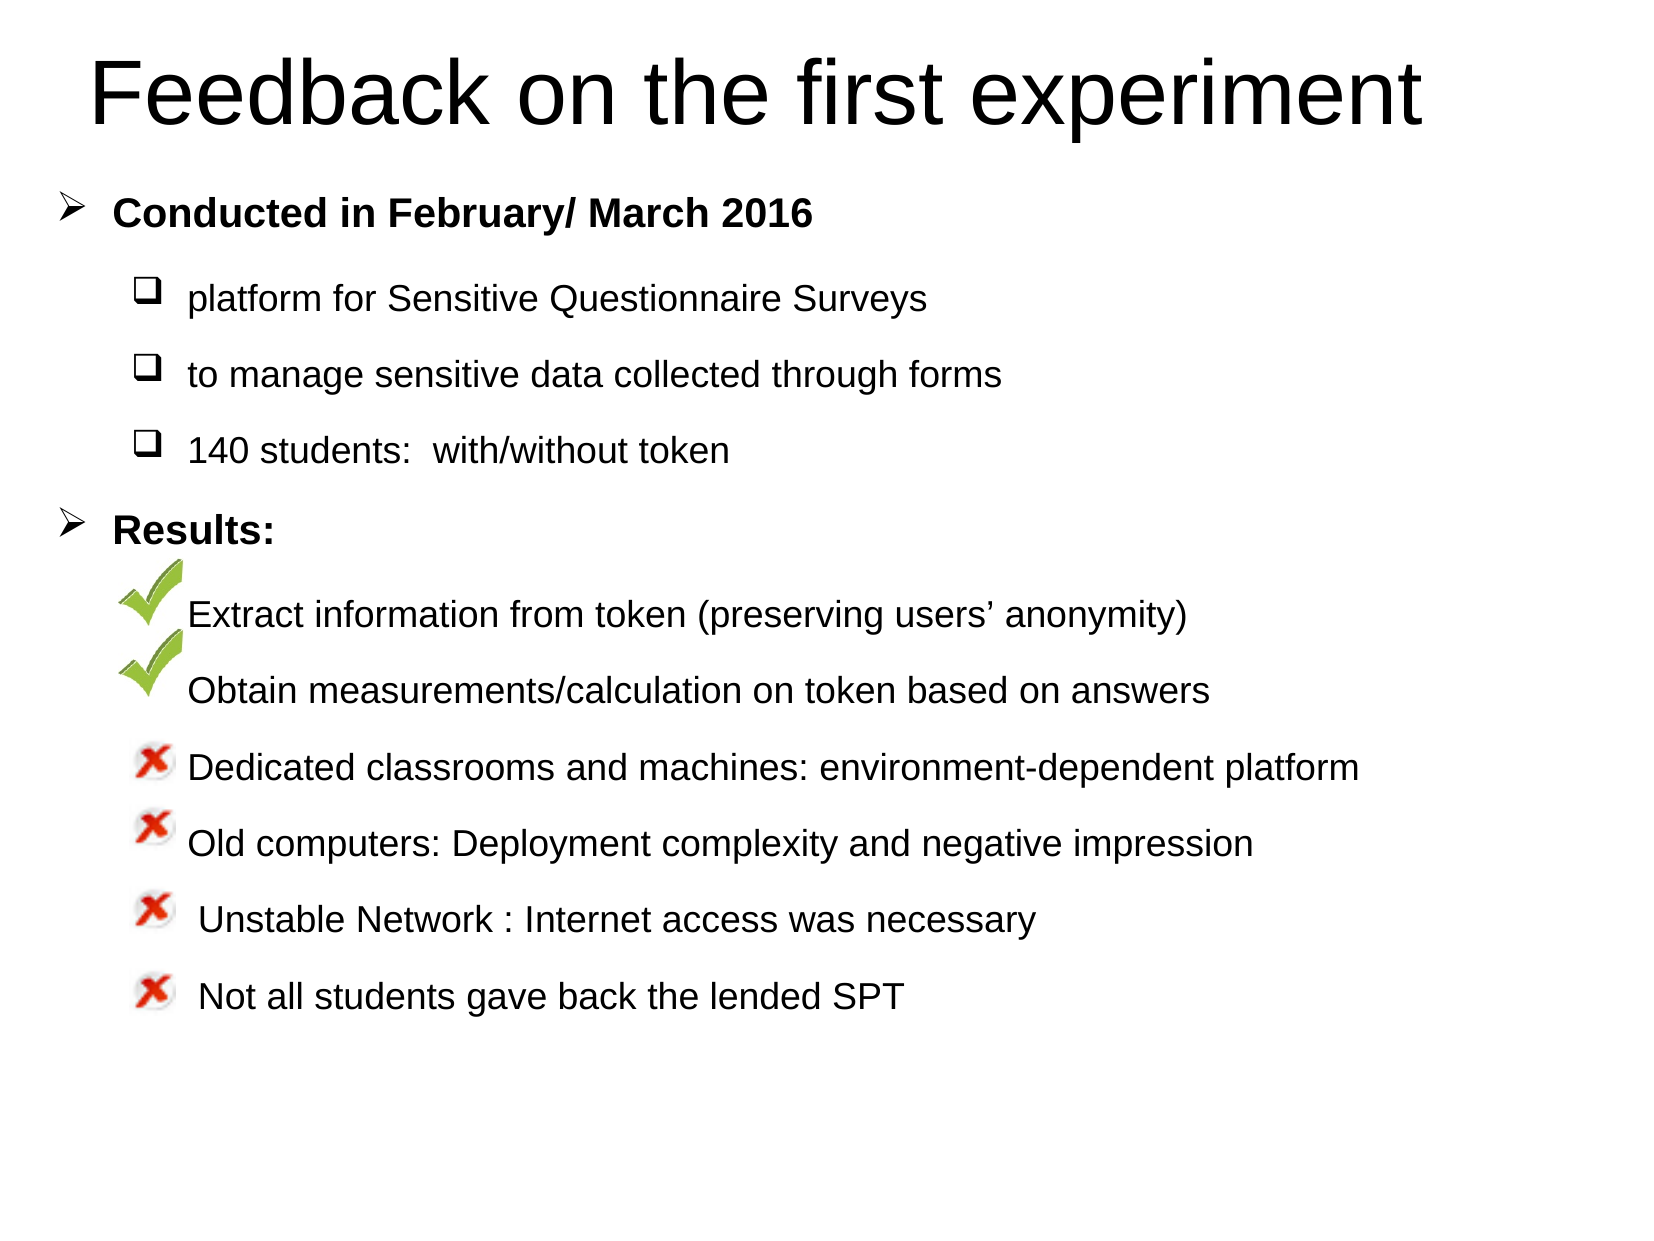

# Feedback on the first experiment
Conducted in February/ March 2016
platform for Sensitive Questionnaire Surveys
to manage sensitive data collected through forms
140 students: with/without token
Results:
Extract information from token (preserving users’ anonymity)
Obtain measurements/calculation on token based on answers
Dedicated classrooms and machines: environment-dependent platform
Old computers: Deployment complexity and negative impression
 Unstable Network : Internet access was necessary
 Not all students gave back the lended SPT
Université Paris-Saclay - Université de Versailles Saint-Quentin-en-Yvelines (UVSQ)